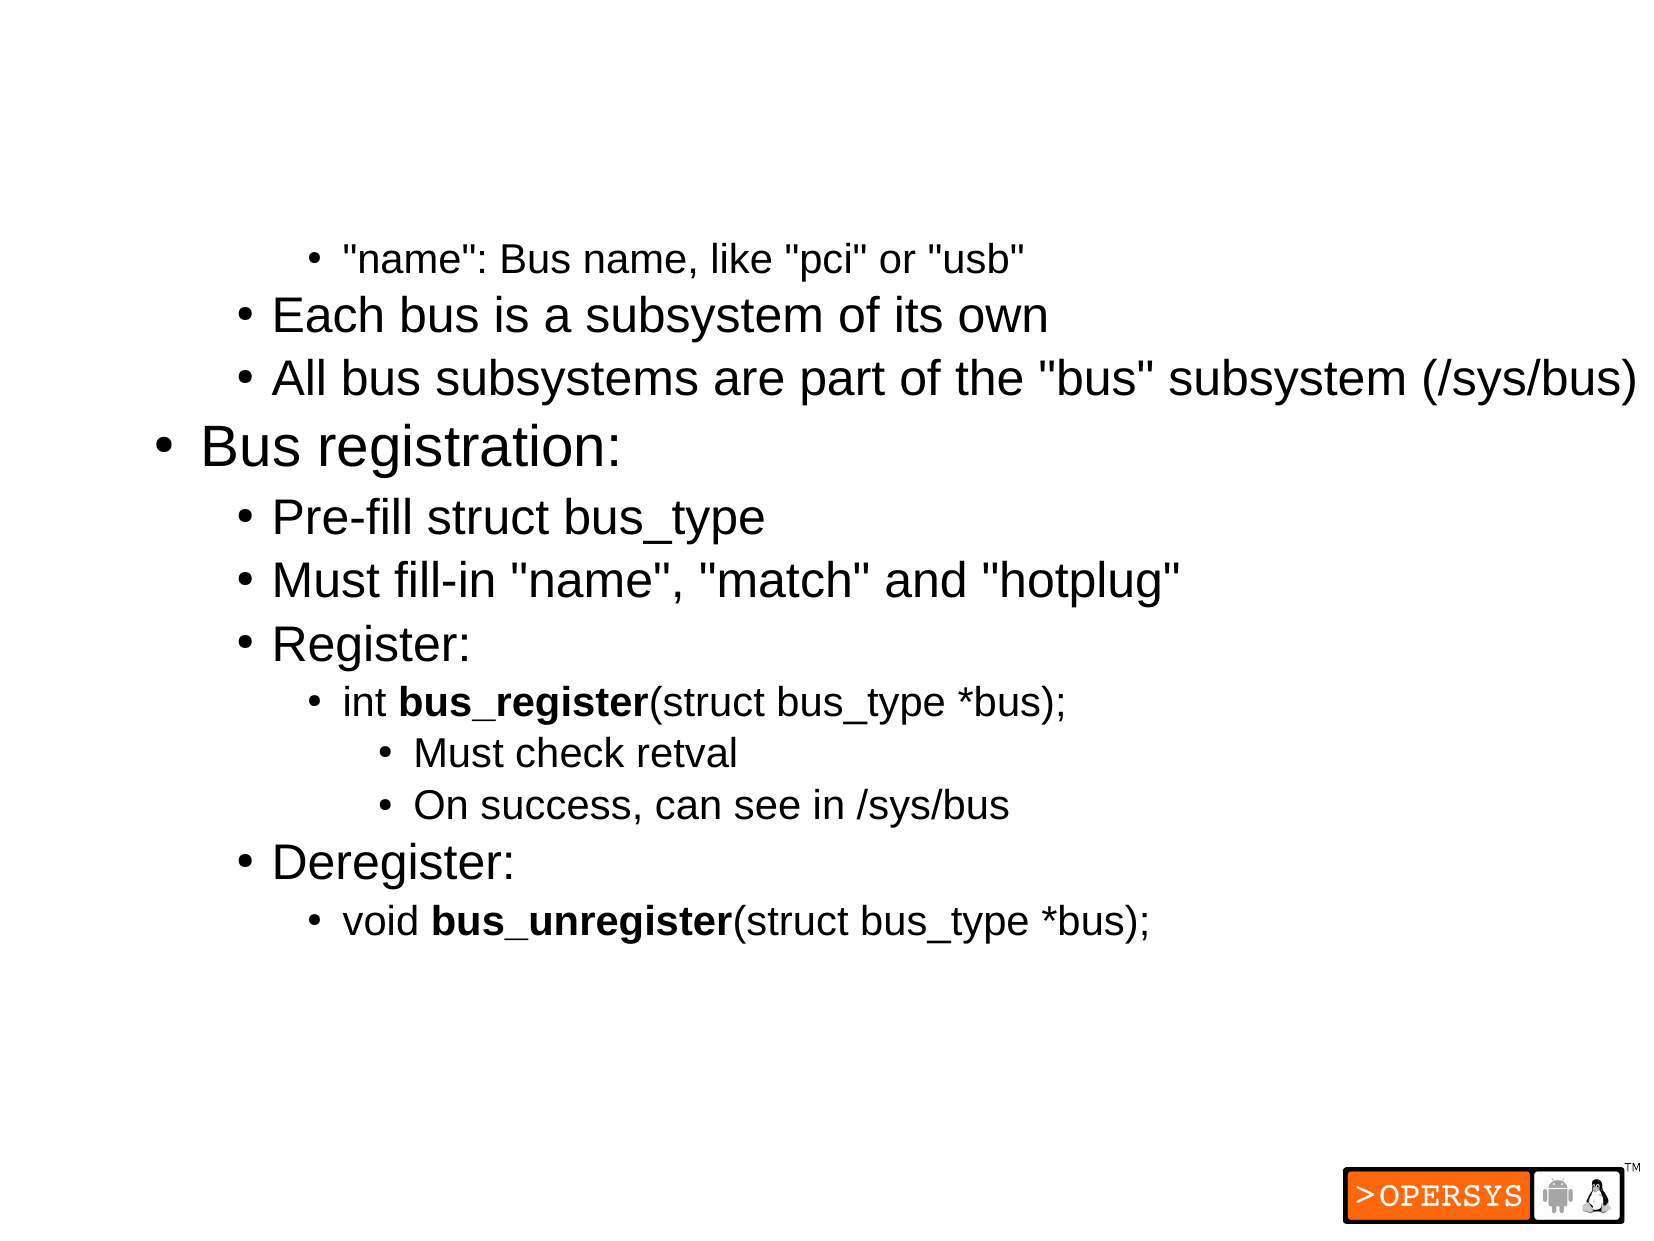

# "name": Bus name, like "pci" or "usb"
Each bus is a subsystem of its own
All bus subsystems are part of the "bus" subsystem (/sys/bus)
Bus registration:
Pre-fill struct bus_type
Must fill-in "name", "match" and "hotplug"
Register:
int bus_register(struct bus_type *bus);
Must check retval
On success, can see in /sys/bus
Deregister:
void bus_unregister(struct bus_type *bus);